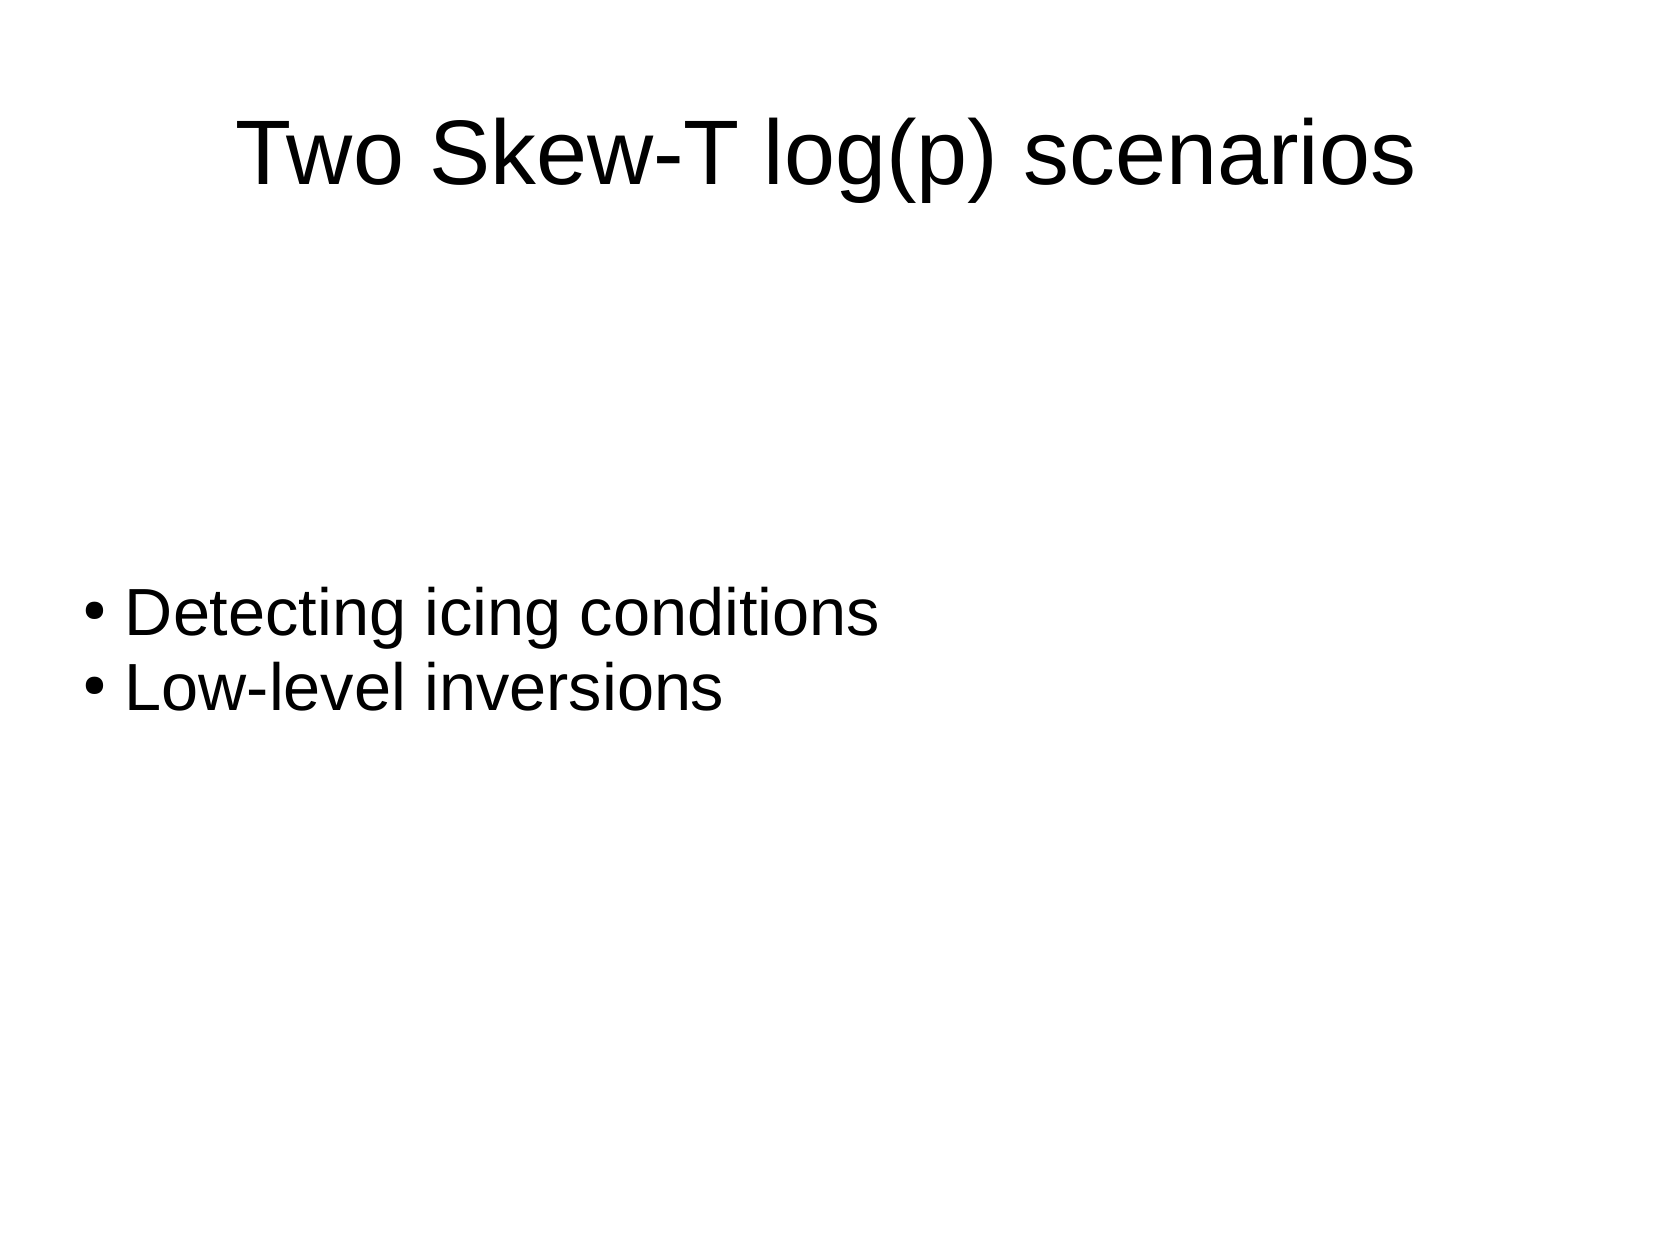

# Two Skew-T log(p) scenarios
 Detecting icing conditions
 Low-level inversions